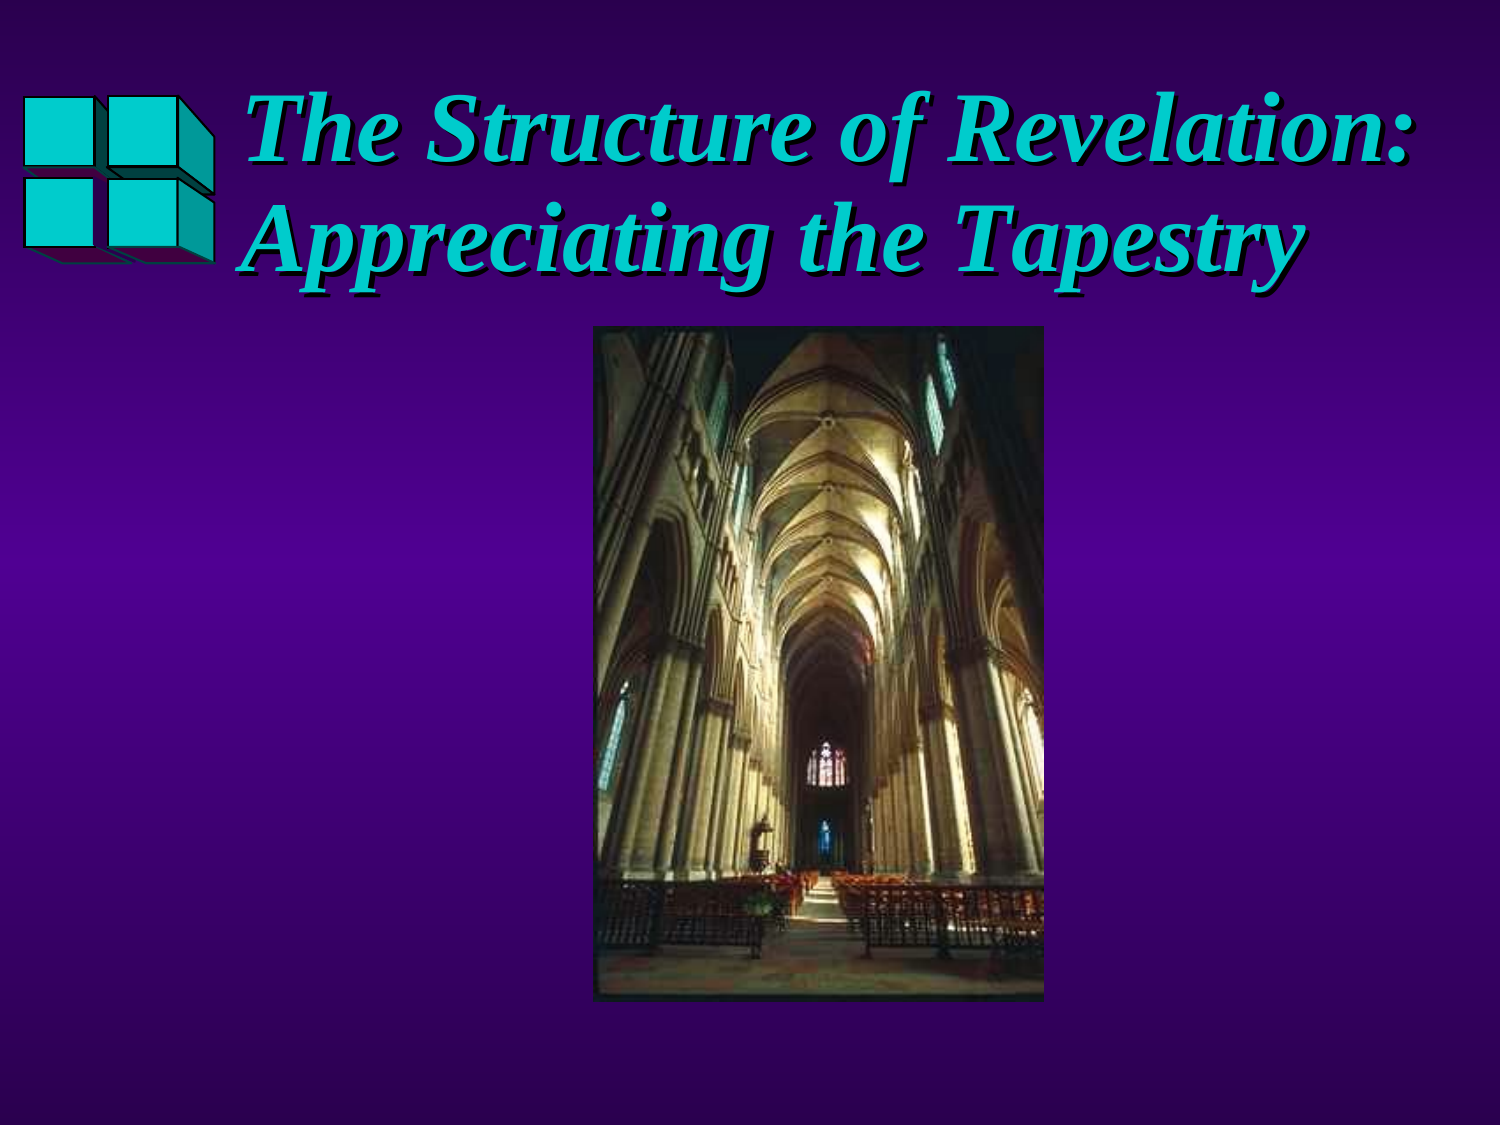

# The Structure of Revelation: Appreciating the Tapestry